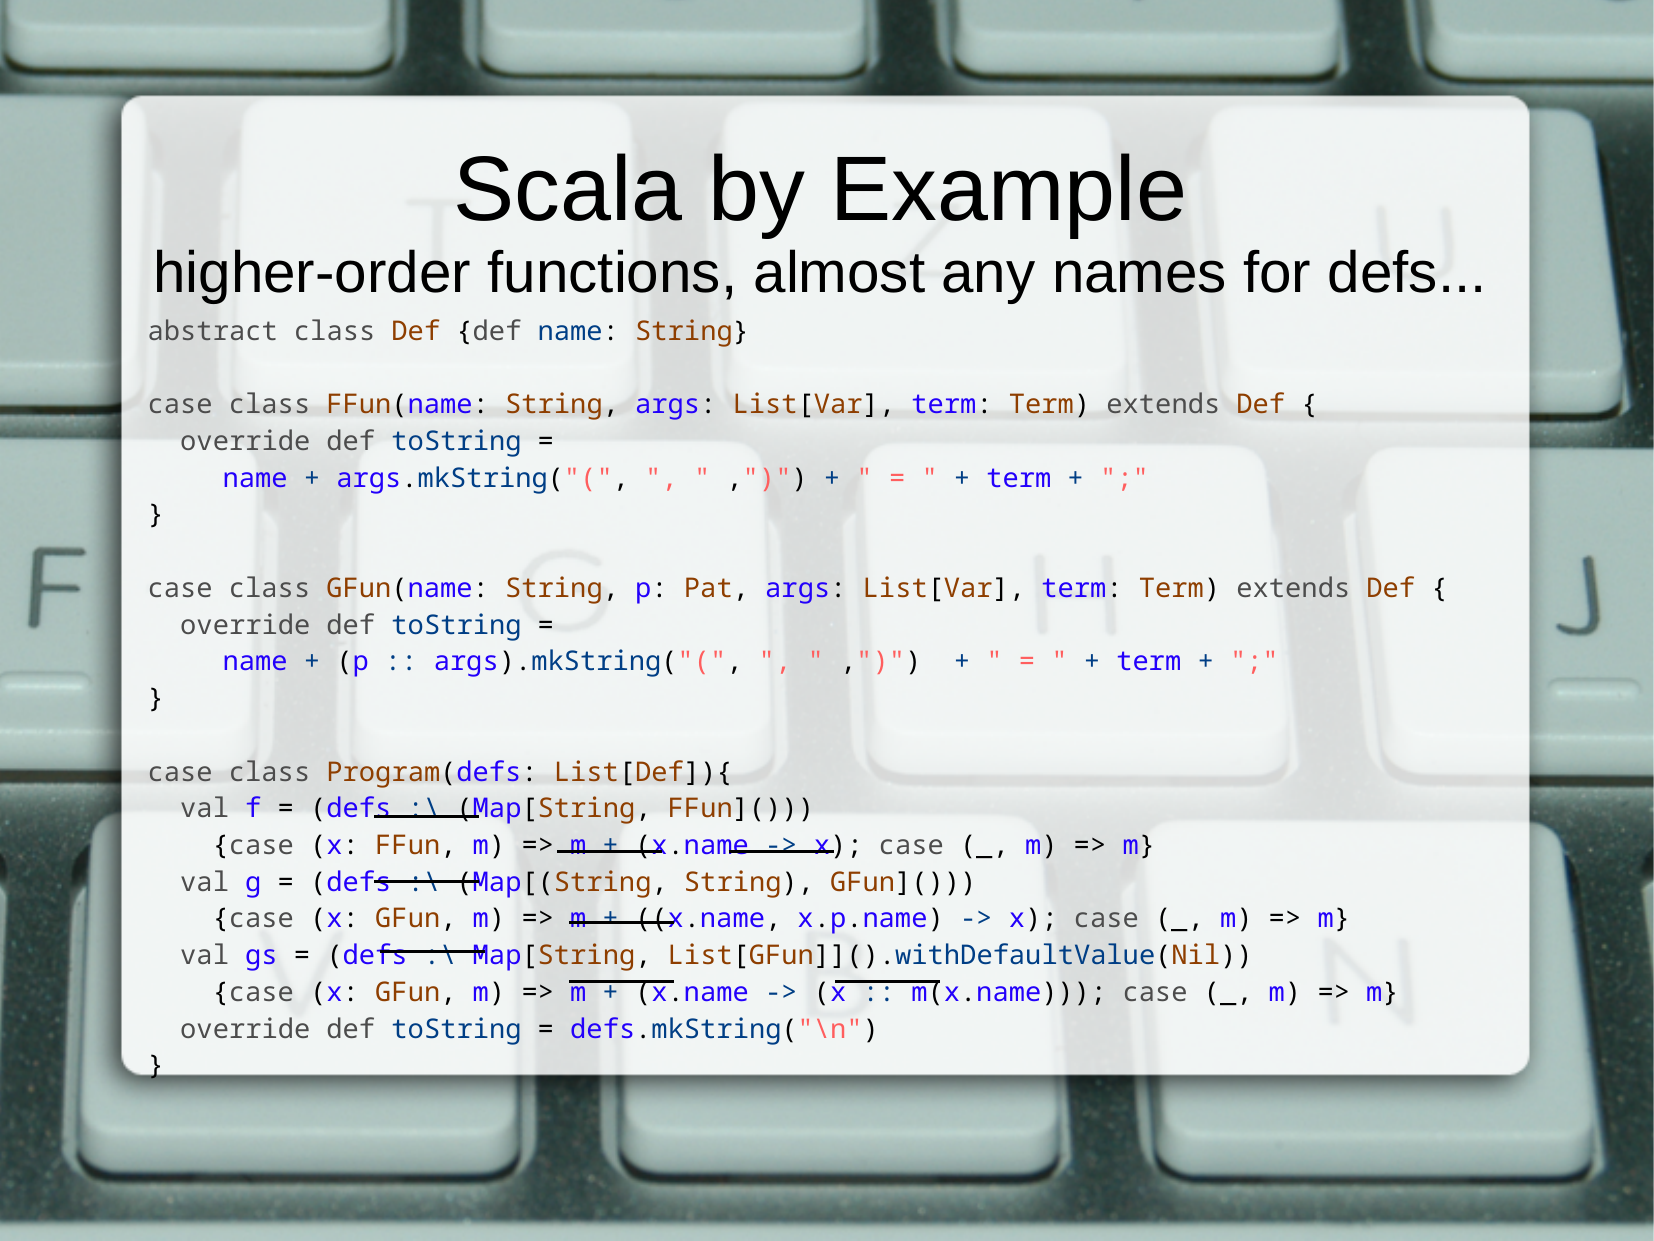

# Scala by Example higher-order functions, almost any names for defs...
abstract class Def {def name: String}
case class FFun(name: String, args: List[Var], term: Term) extends Def {
 override def toString =
	name + args.mkString("(", ", " ,")") + " = " + term + ";"
}
case class GFun(name: String, p: Pat, args: List[Var], term: Term) extends Def {
 override def toString =
	name + (p :: args).mkString("(", ", " ,")") + " = " + term + ";"
}
case class Program(defs: List[Def]){
 val f = (defs :\ (Map[String, FFun]()))
 {case (x: FFun, m) => m + (x.name -> x); case (_, m) => m}
 val g = (defs :\ (Map[(String, String), GFun]()))
 {case (x: GFun, m) => m + ((x.name, x.p.name) -> x); case (_, m) => m}
 val gs = (defs :\ Map[String, List[GFun]]().withDefaultValue(Nil))
 {case (x: GFun, m) => m + (x.name -> (x :: m(x.name))); case (_, m) => m}
 override def toString = defs.mkString("\n")
}